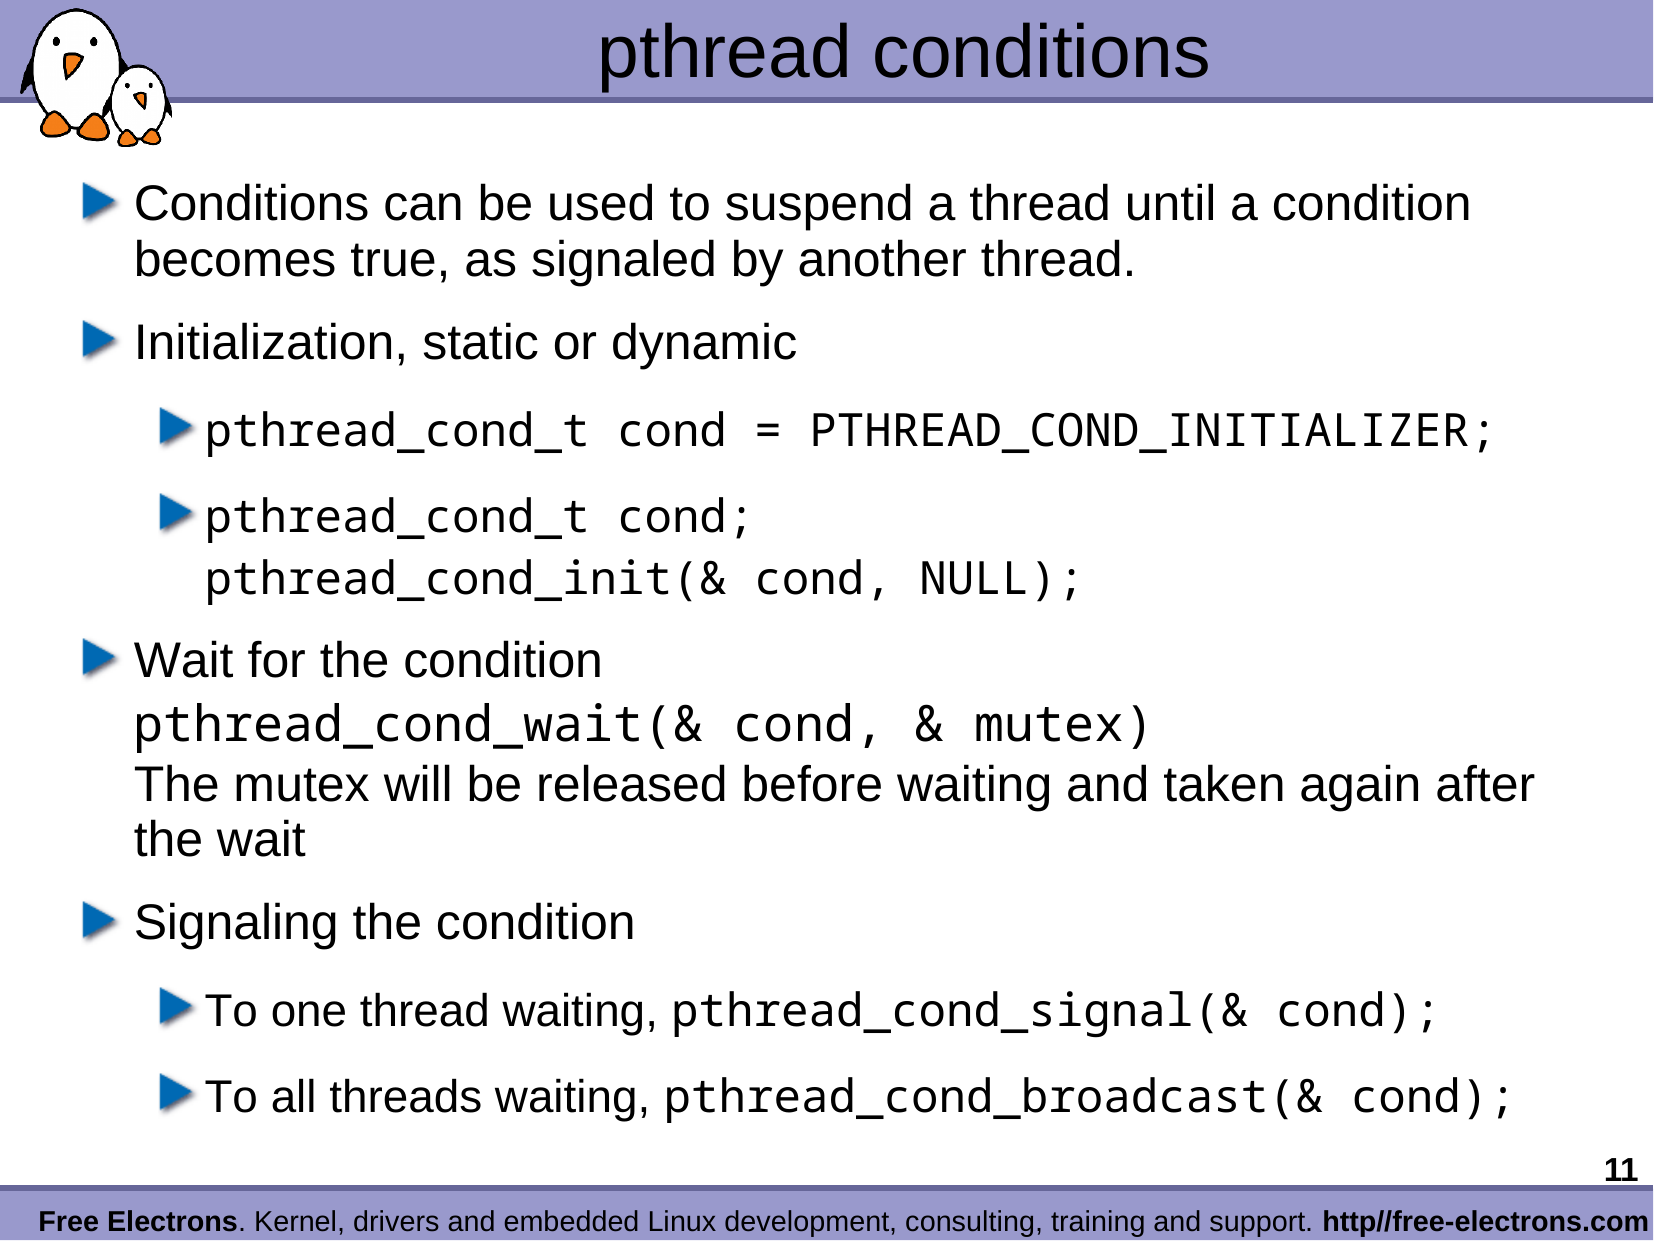

# pthread conditions
Conditions can be used to suspend a thread until a condition becomes true, as signaled by another thread.
Initialization, static or dynamic
pthread_cond_t cond = PTHREAD_COND_INITIALIZER;
pthread_cond_t cond;
pthread_cond_init(& cond, NULL);
Wait for the condition
pthread_cond_wait(& cond, & mutex)
The mutex will be released before waiting and taken again after the wait
Signaling the condition
To one thread waiting, pthread_cond_signal(& cond);
To all threads waiting, pthread_cond_broadcast(& cond);